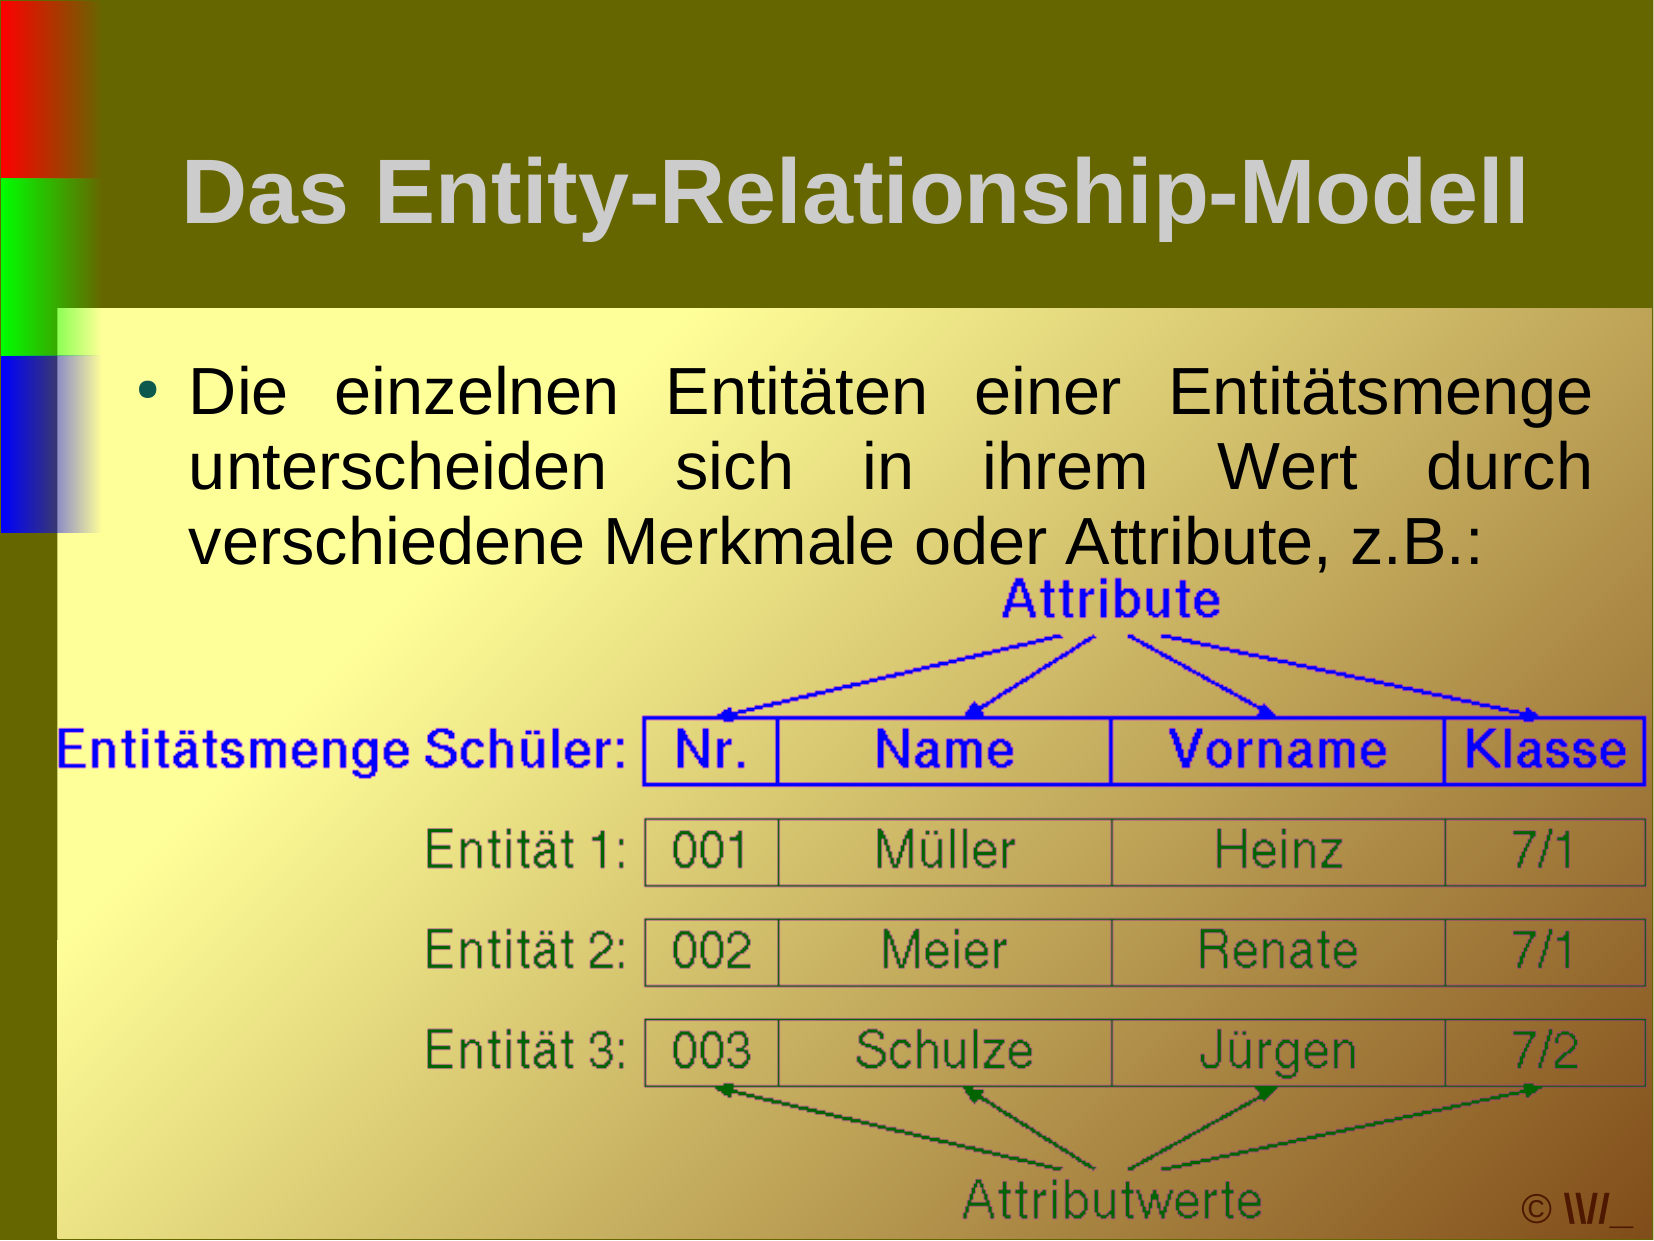

# Das Entity-Relationship-Modell
Die einzelnen Entitäten einer Entitätsmenge unterscheiden sich in ihrem Wert durch verschiedene Merkmale oder Attribute, z.B.: